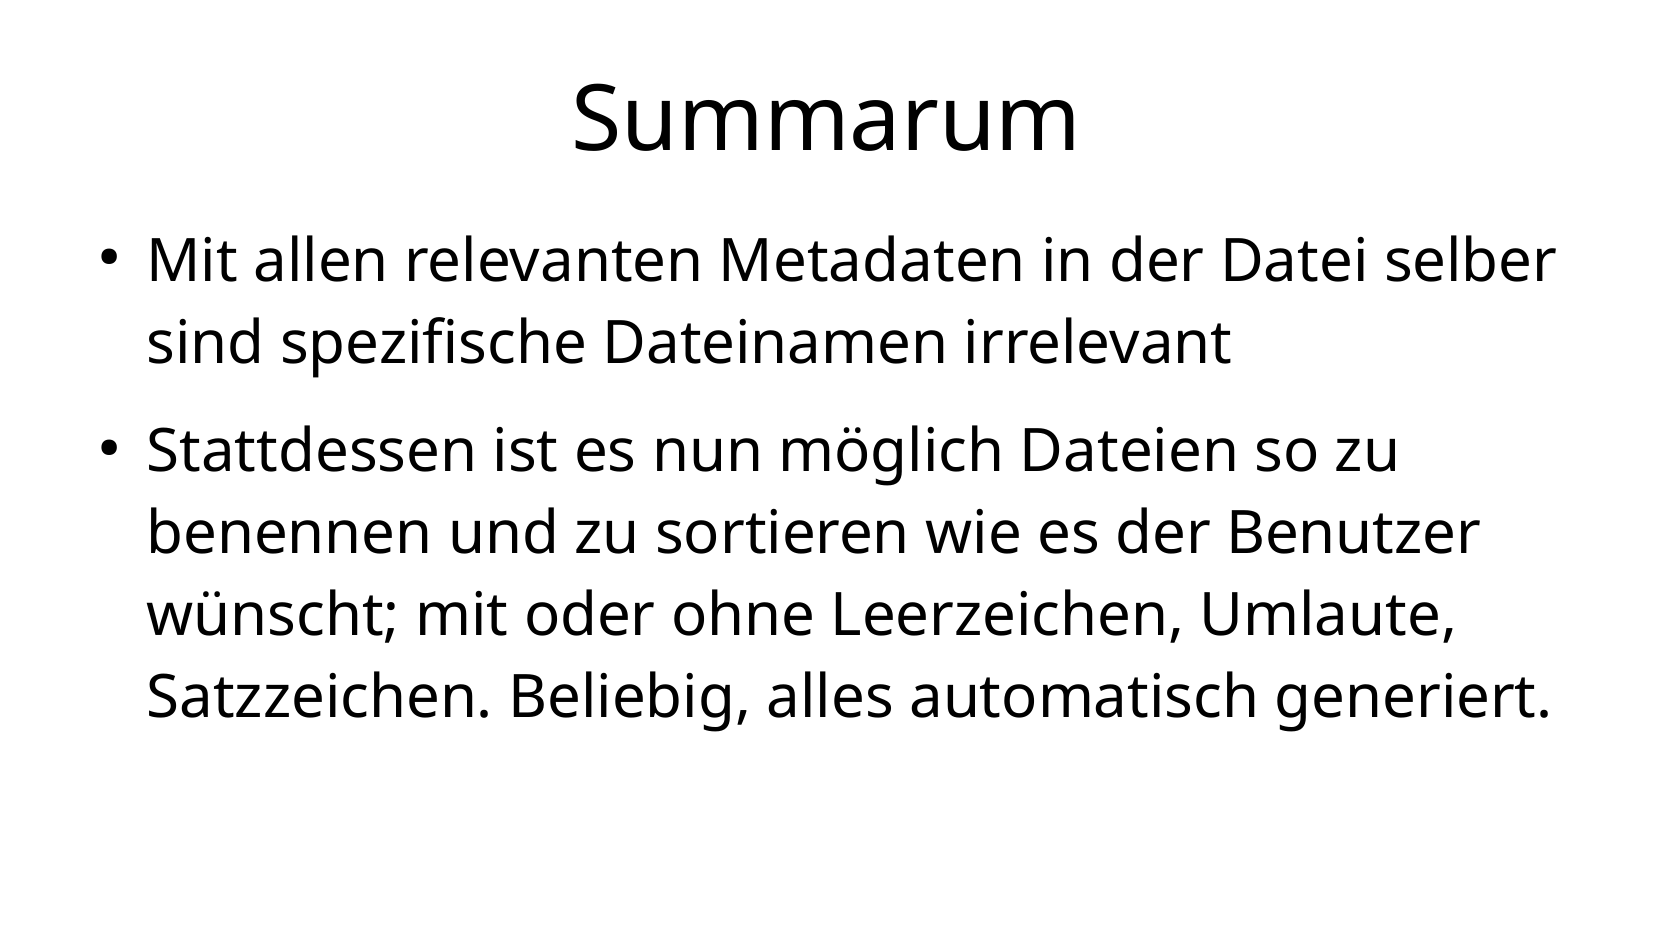

# Summarum
Mit allen relevanten Metadaten in der Datei selber sind spezifische Dateinamen irrelevant
Stattdessen ist es nun möglich Dateien so zu benennen und zu sortieren wie es der Benutzer wünscht; mit oder ohne Leerzeichen, Umlaute, Satzzeichen. Beliebig, alles automatisch generiert.